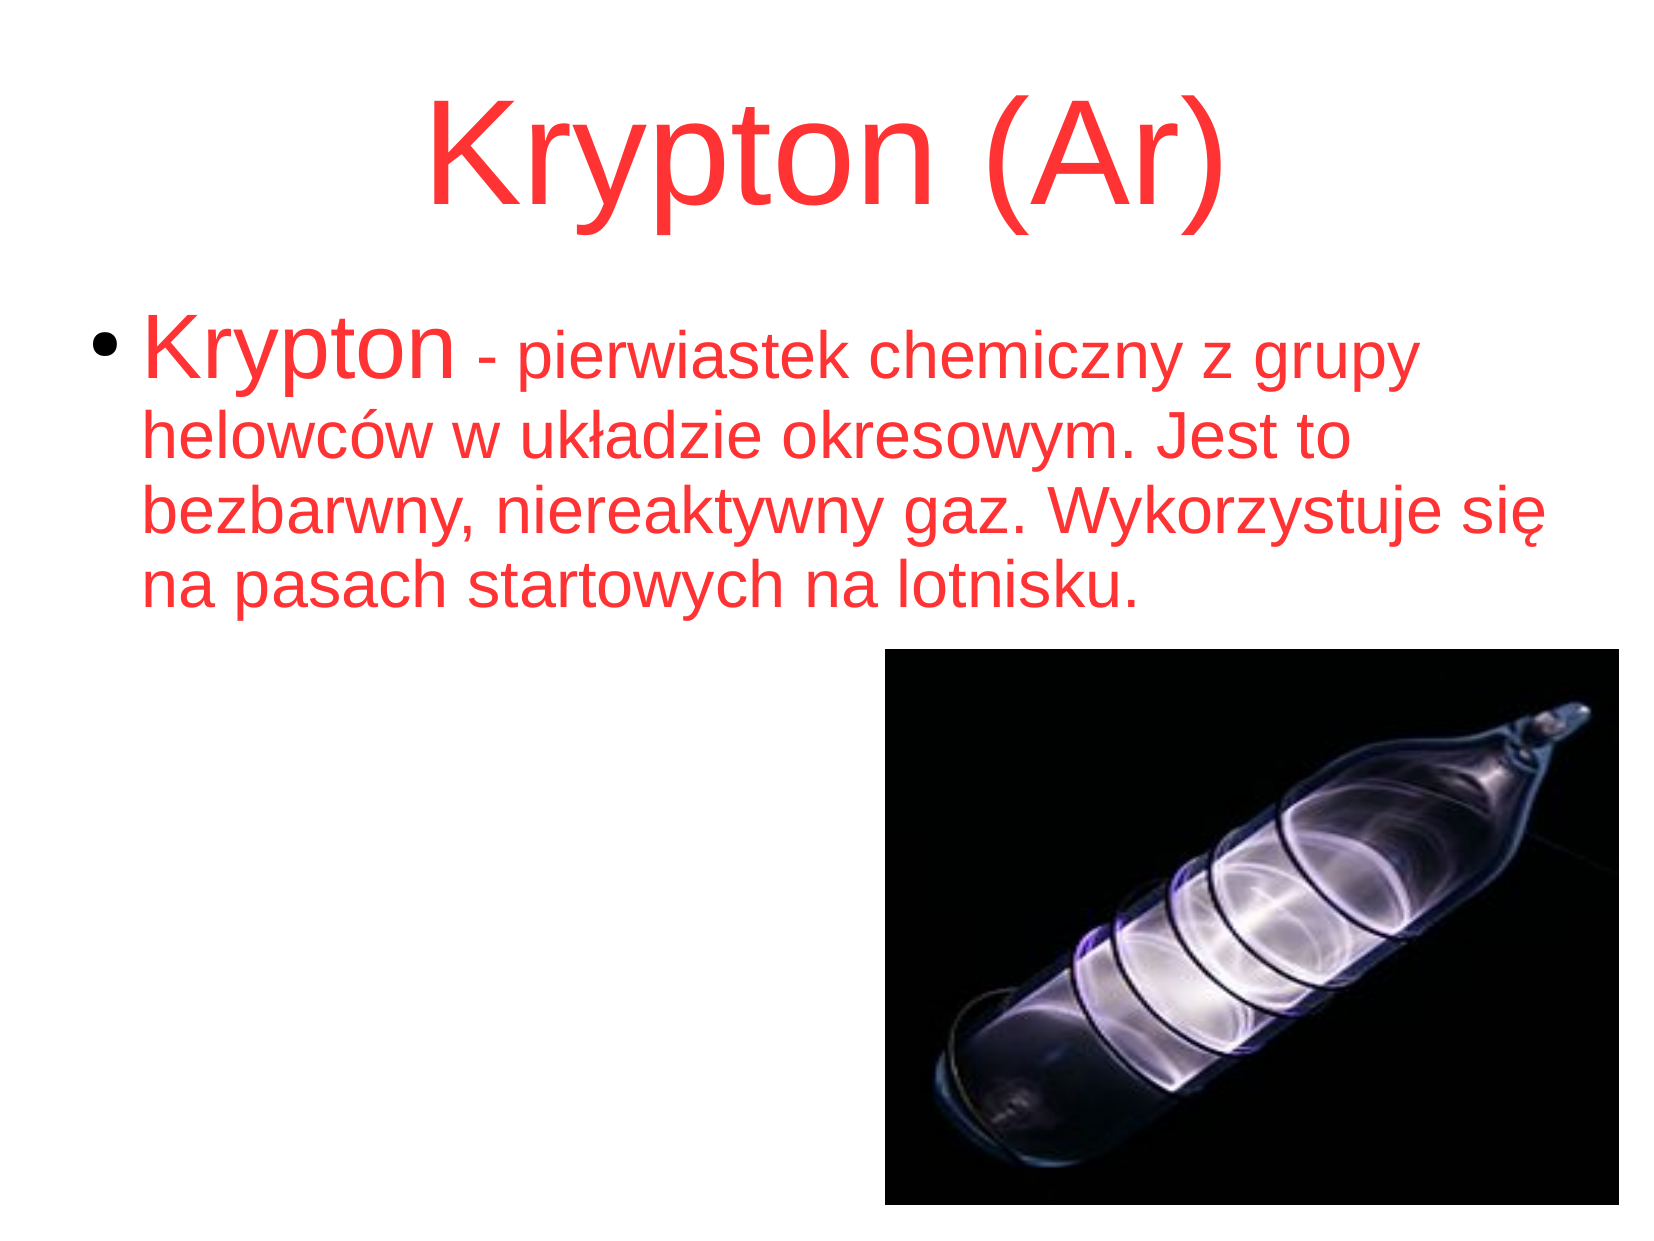

# Krypton (Ar)
Krypton - pierwiastek chemiczny z grupy helowców w układzie okresowym. Jest to bezbarwny, niereaktywny gaz. Wykorzystuje się na pasach startowych na lotnisku.